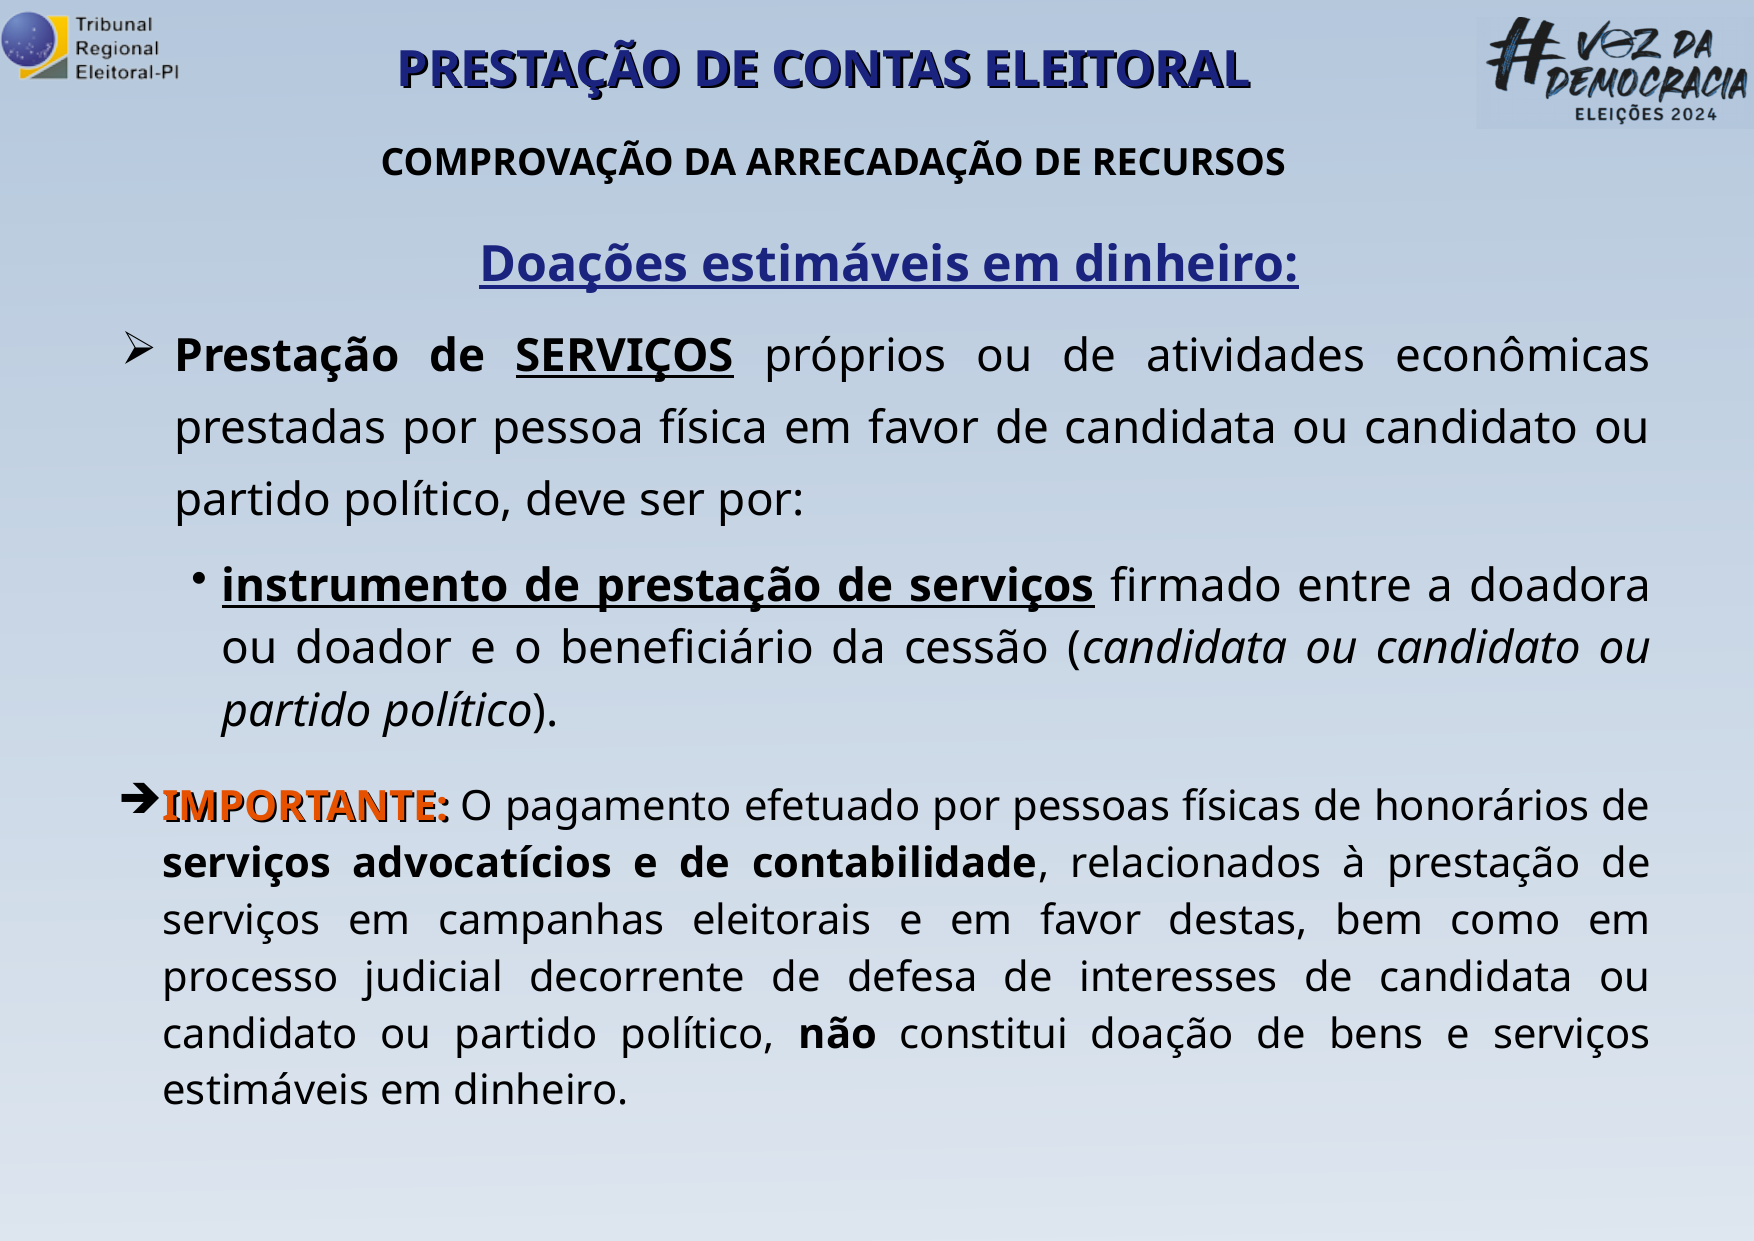

# PRESTAÇÃO DE CONTAS ELEITORAL
COMPROVAÇÃO DA ARRECADAÇÃO DE RECURSOS
Doações estimáveis em dinheiro:
Prestação de SERVIÇOS próprios ou de atividades econômicas prestadas por pessoa física em favor de candidata ou candidato ou partido político, deve ser por:
instrumento de prestação de serviços firmado entre a doadora ou doador e o beneficiário da cessão (candidata ou candidato ou partido político).
IMPORTANTE: O pagamento efetuado por pessoas físicas de honorários de serviços advocatícios e de contabilidade, relacionados à prestação de serviços em campanhas eleitorais e em favor destas, bem como em processo judicial decorrente de defesa de interesses de candidata ou candidato ou partido político, não constitui doação de bens e serviços estimáveis em dinheiro.